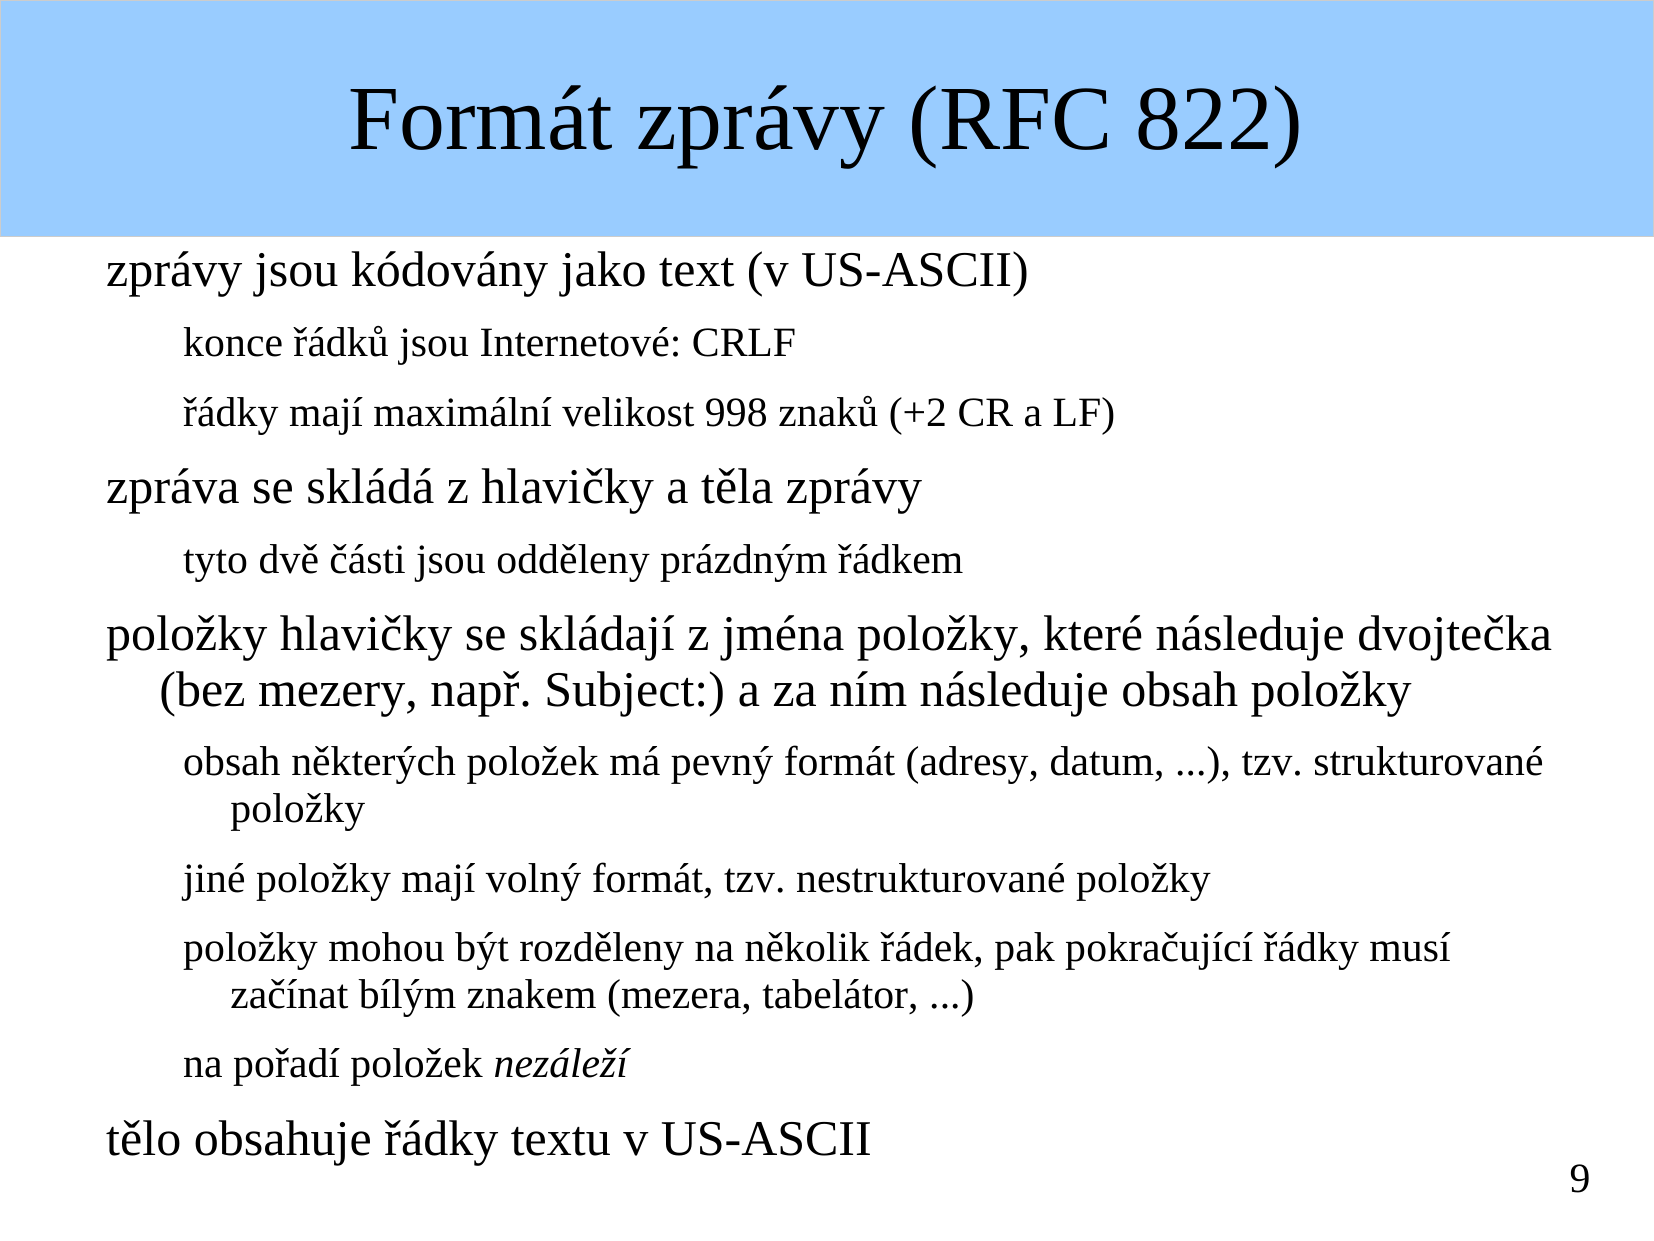

# Formát zprávy (RFC 822)
zprávy jsou kódovány jako text (v US-ASCII)
konce řádků jsou Internetové: CRLF
řádky mají maximální velikost 998 znaků (+2 CR a LF)
zpráva se skládá z hlavičky a těla zprávy
tyto dvě části jsou odděleny prázdným řádkem
položky hlavičky se skládají z jména položky, které následuje dvojtečka (bez mezery, např. Subject:) a za ním následuje obsah položky
obsah některých položek má pevný formát (adresy, datum, ...), tzv. strukturované položky
jiné položky mají volný formát, tzv. nestrukturované položky
položky mohou být rozděleny na několik řádek, pak pokračující řádky musí začínat bílým znakem (mezera, tabelátor, ...)
na pořadí položek nezáleží
tělo obsahuje řádky textu v US-ASCII